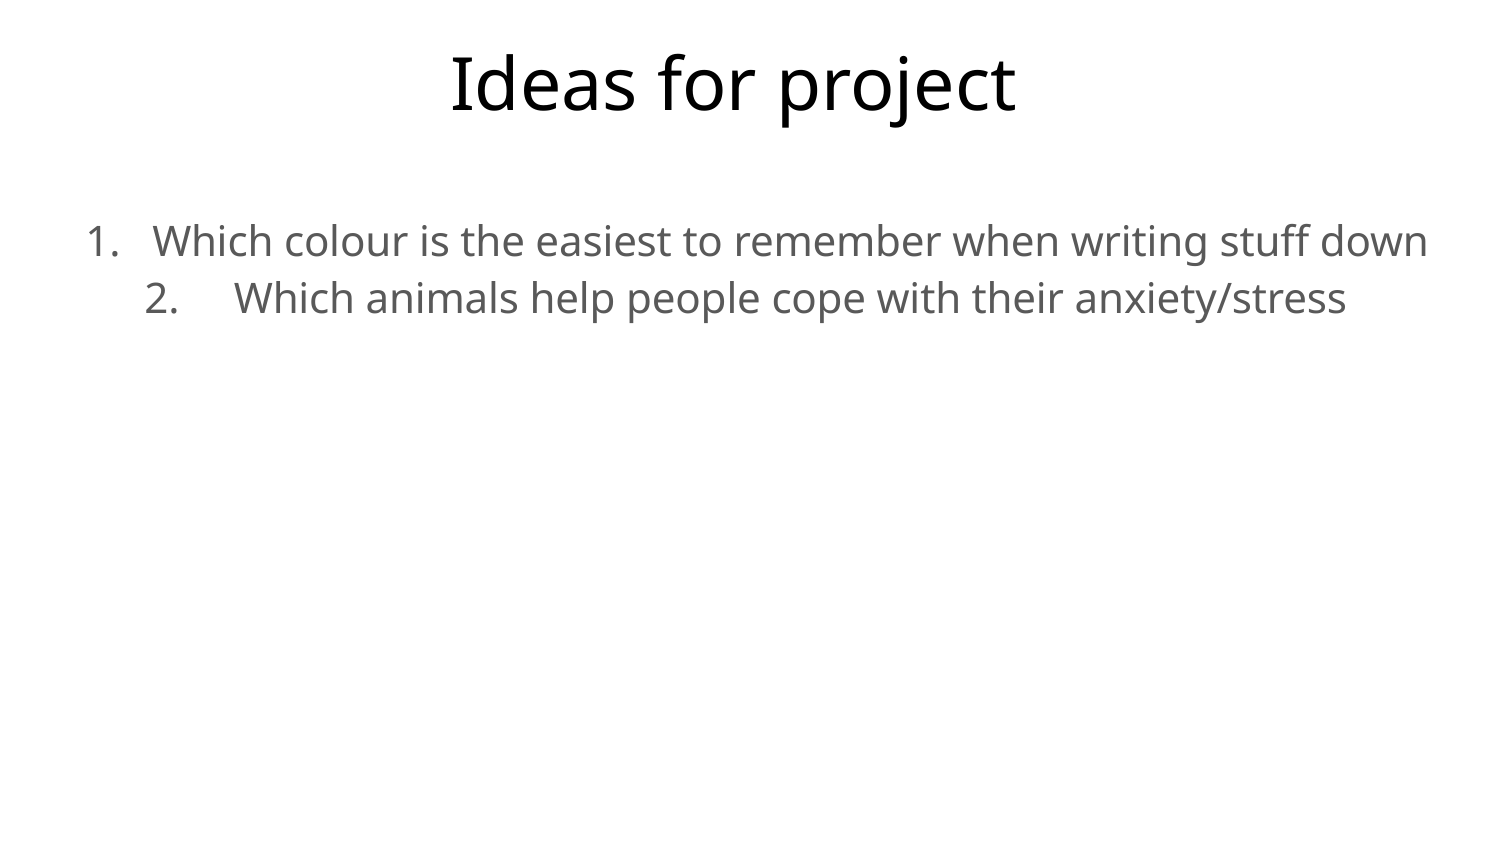

# Ideas for project
Which colour is the easiest to remember when writing stuff down
Which animals help people cope with their anxiety/stress